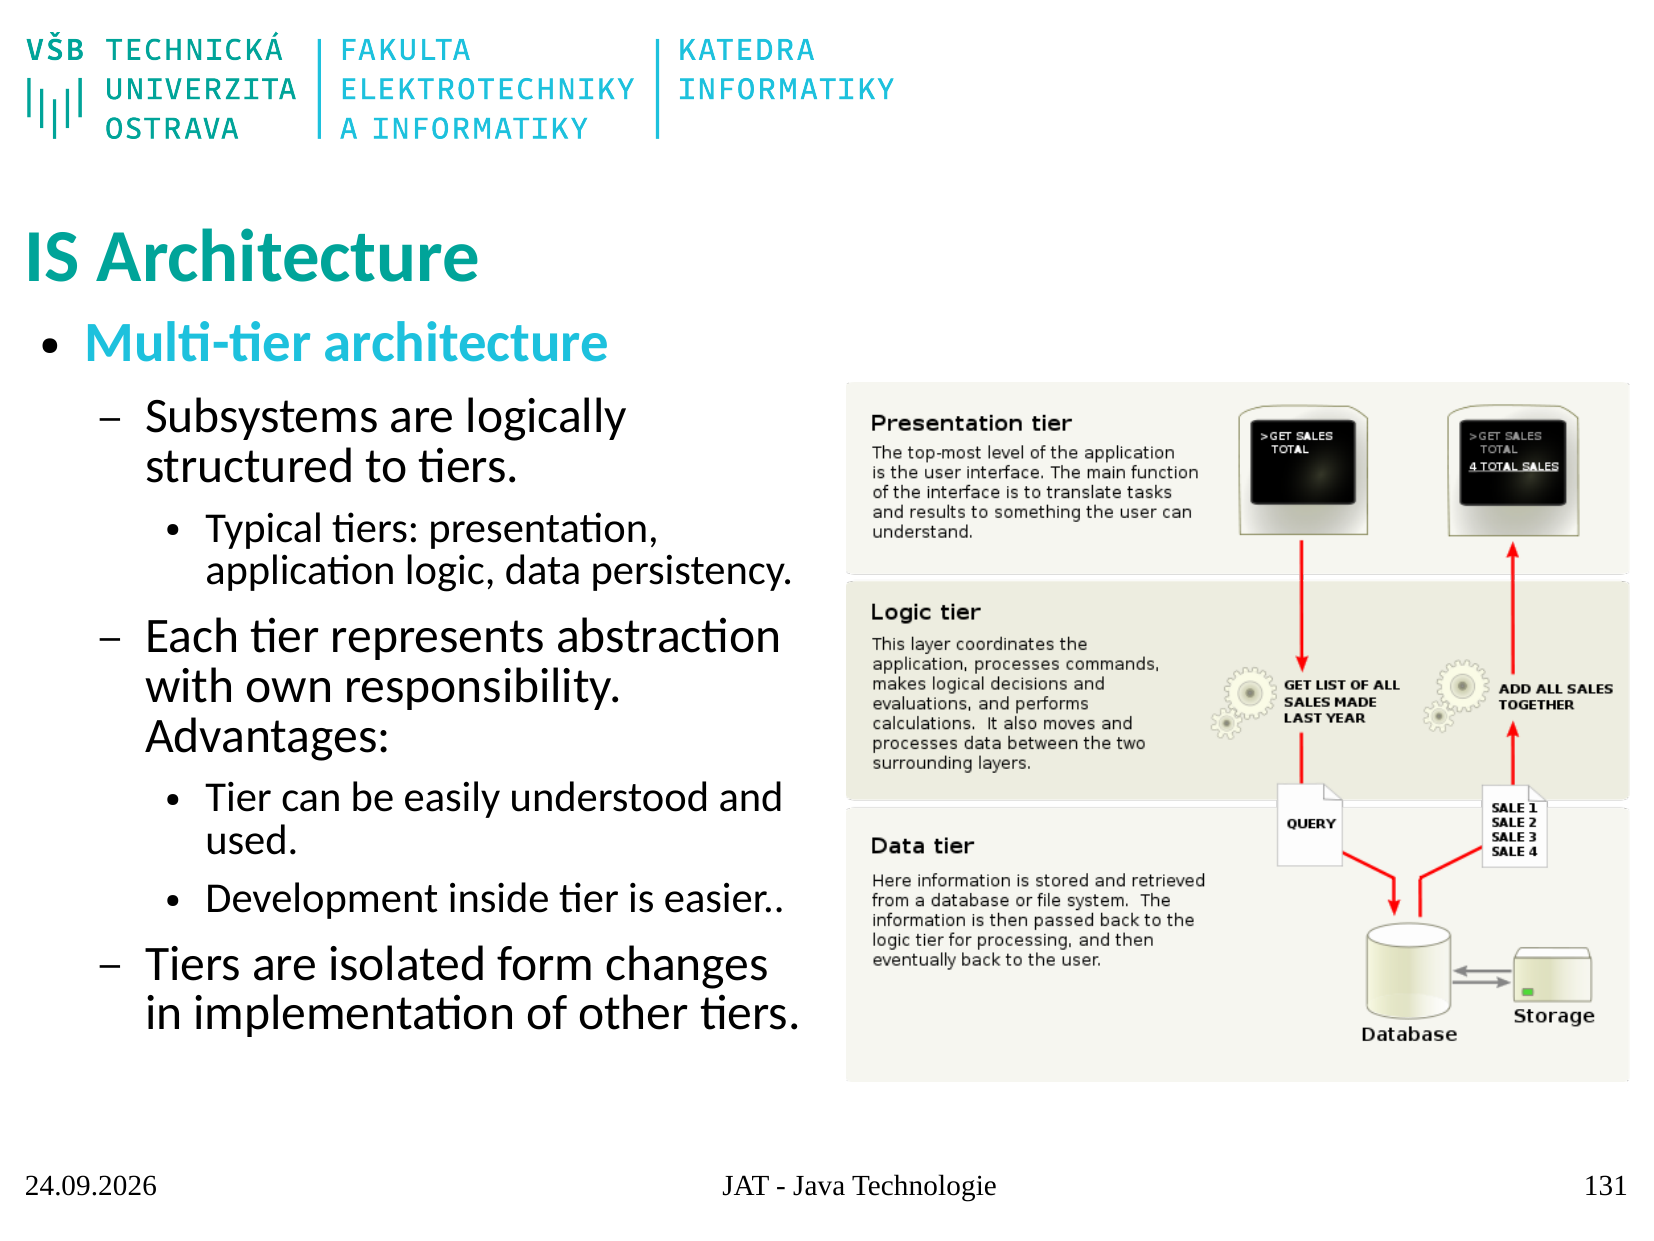

IS Architecture
# Multi-tier architecture
Subsystems are logically structured to tiers.
Typical tiers: presentation, application logic, data persistency.
Each tier represents abstraction with own responsibility. Advantages:
Tier can be easily understood and used.
Development inside tier is easier..
Tiers are isolated form changes in implementation of other tiers.
JAT - Java Technologie
131